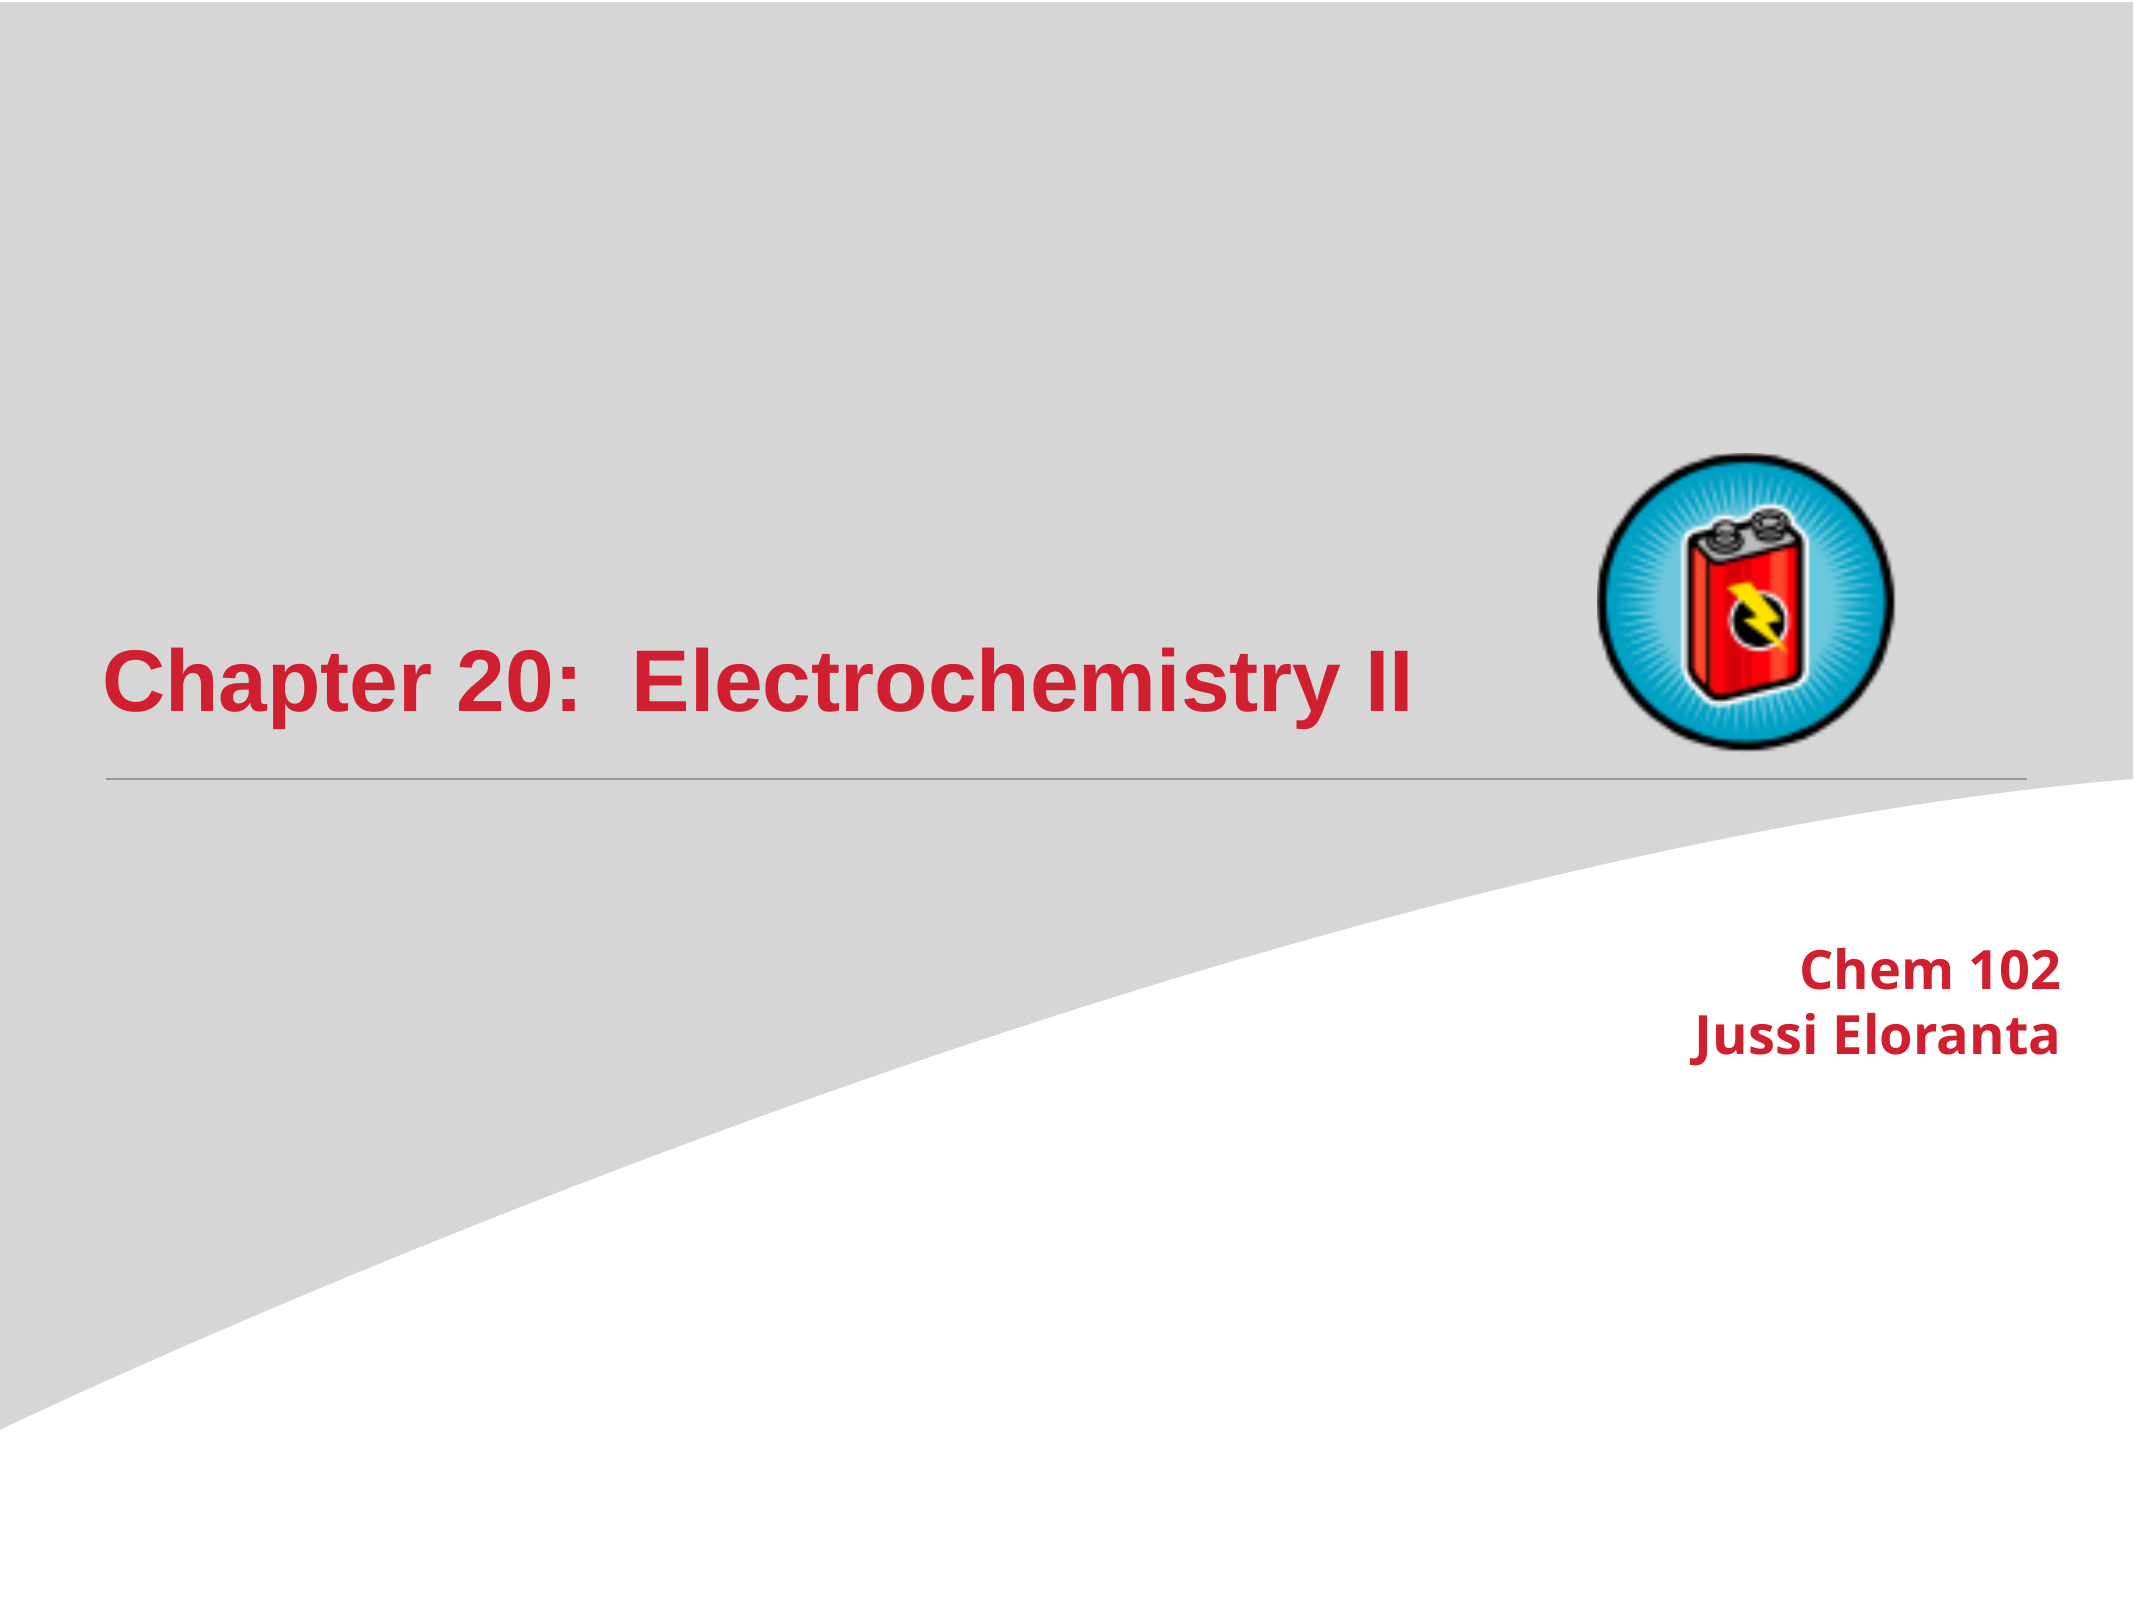

# Chapter 20: Electrochemistry II
Chem 102
Jussi Eloranta